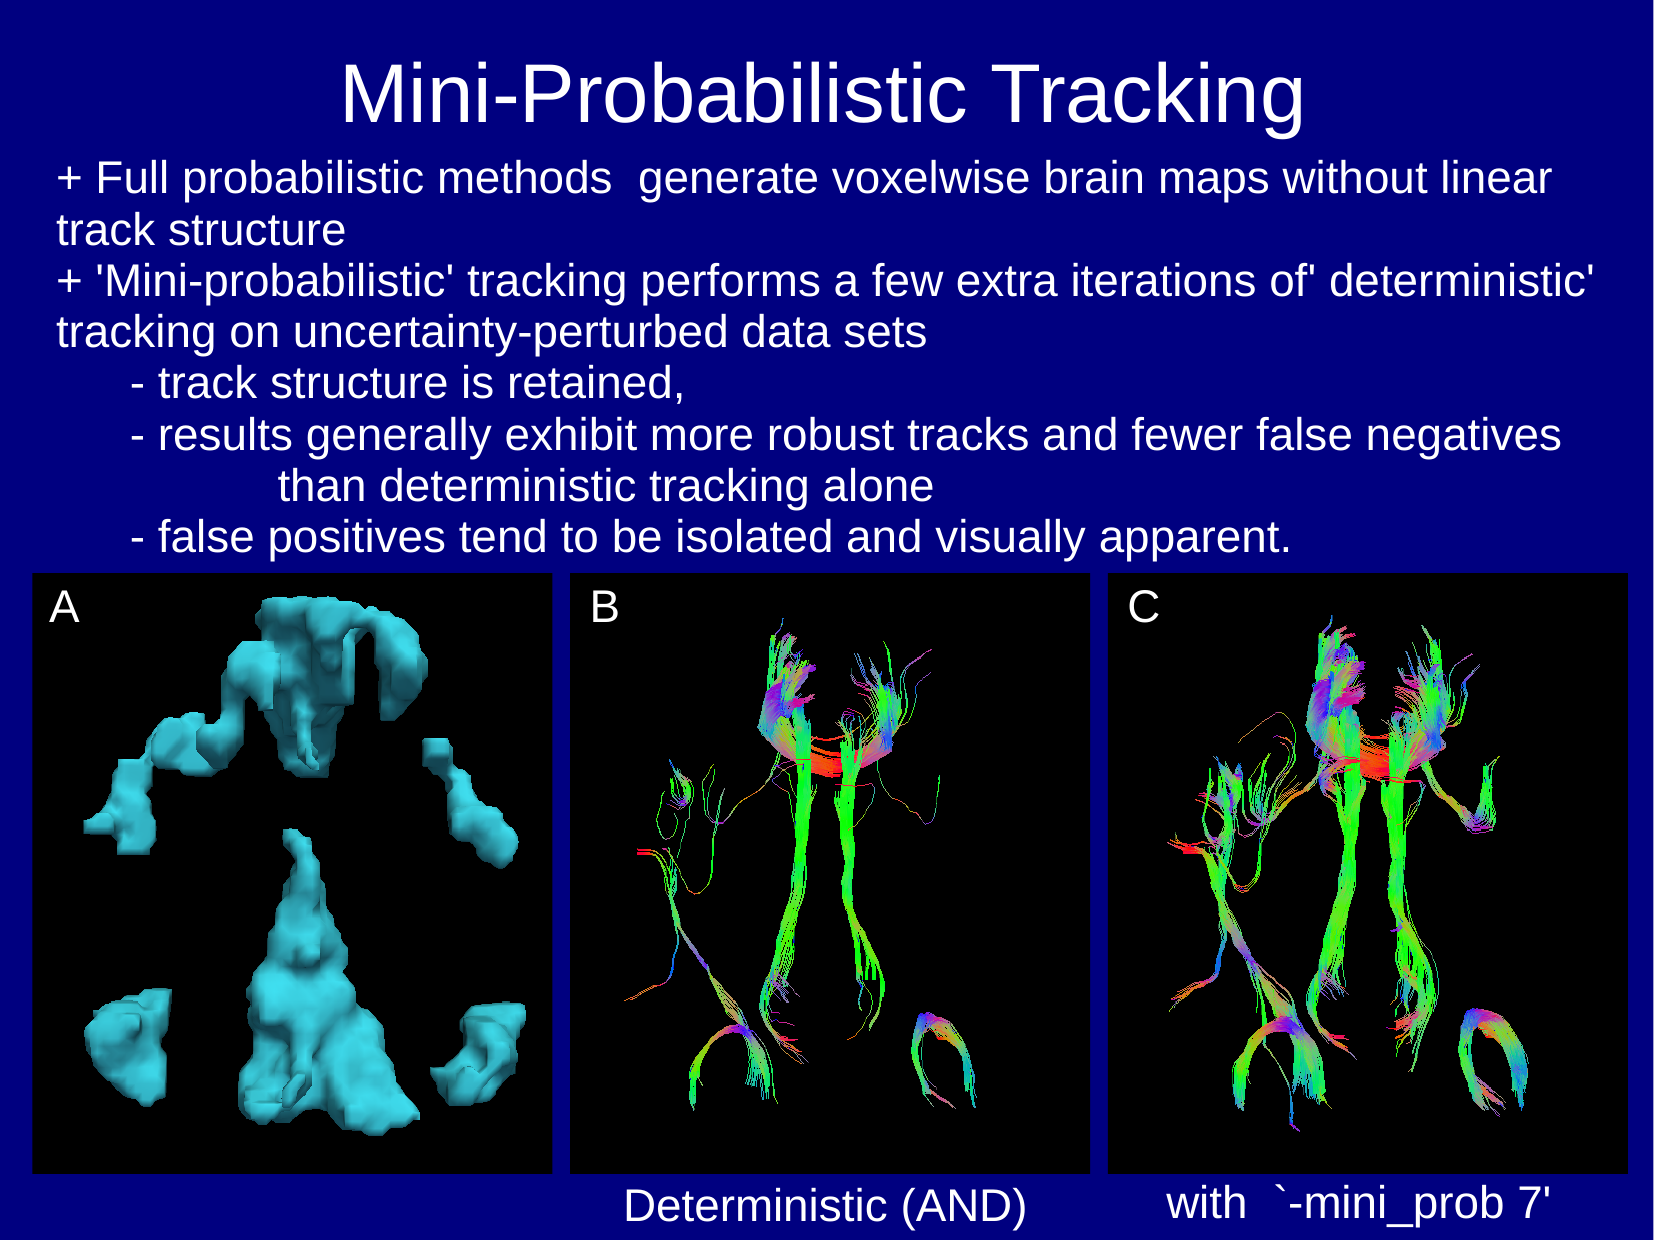

Mini-Probabilistic Tracking
+ Full probabilistic methods generate voxelwise brain maps without linear track structure
+ 'Mini-probabilistic' tracking performs a few extra iterations of' deterministic' tracking on uncertainty-perturbed data sets
	- track structure is retained,
	- results generally exhibit more robust tracks and fewer false negatives 			than deterministic tracking alone
	- false positives tend to be isolated and visually apparent.
A
B
C
with `-mini_prob 7'
Deterministic (AND)